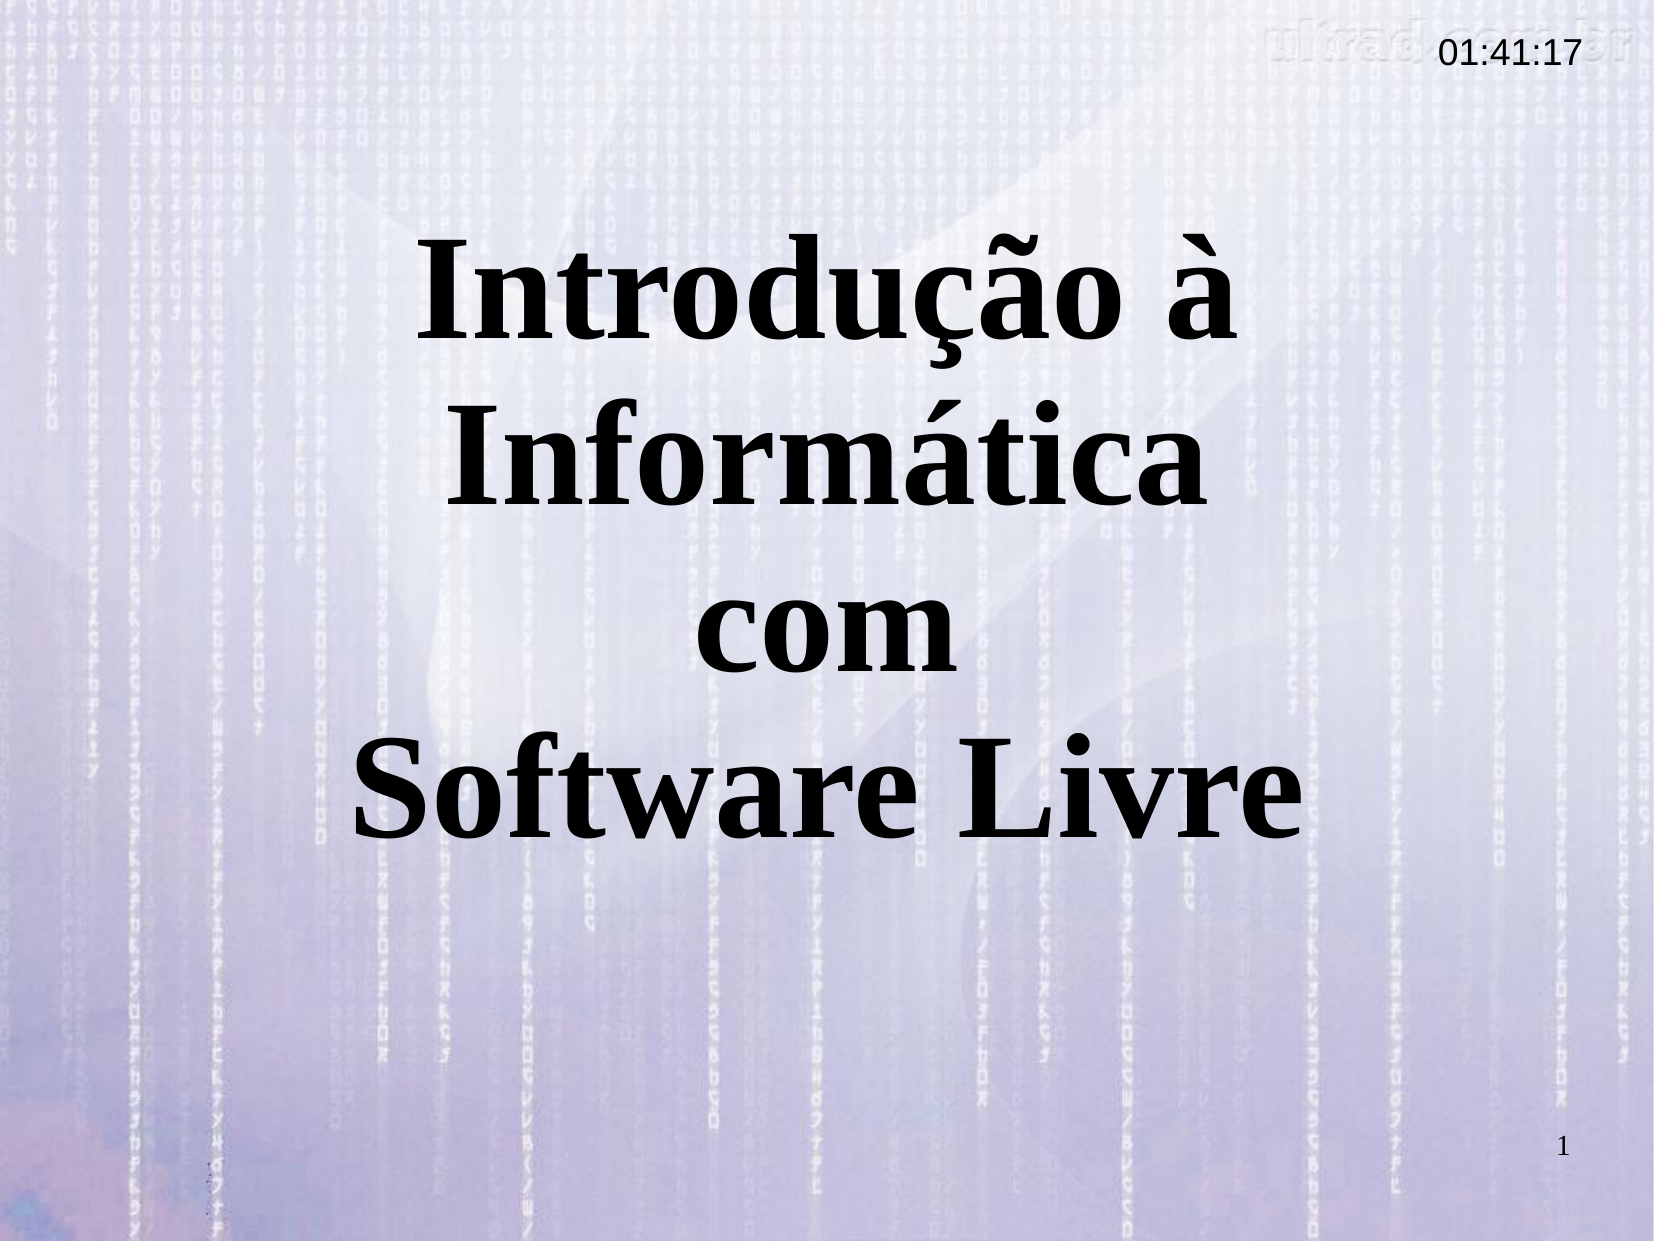

02:59:56
Introdução à
Informática
com
Software Livre
1